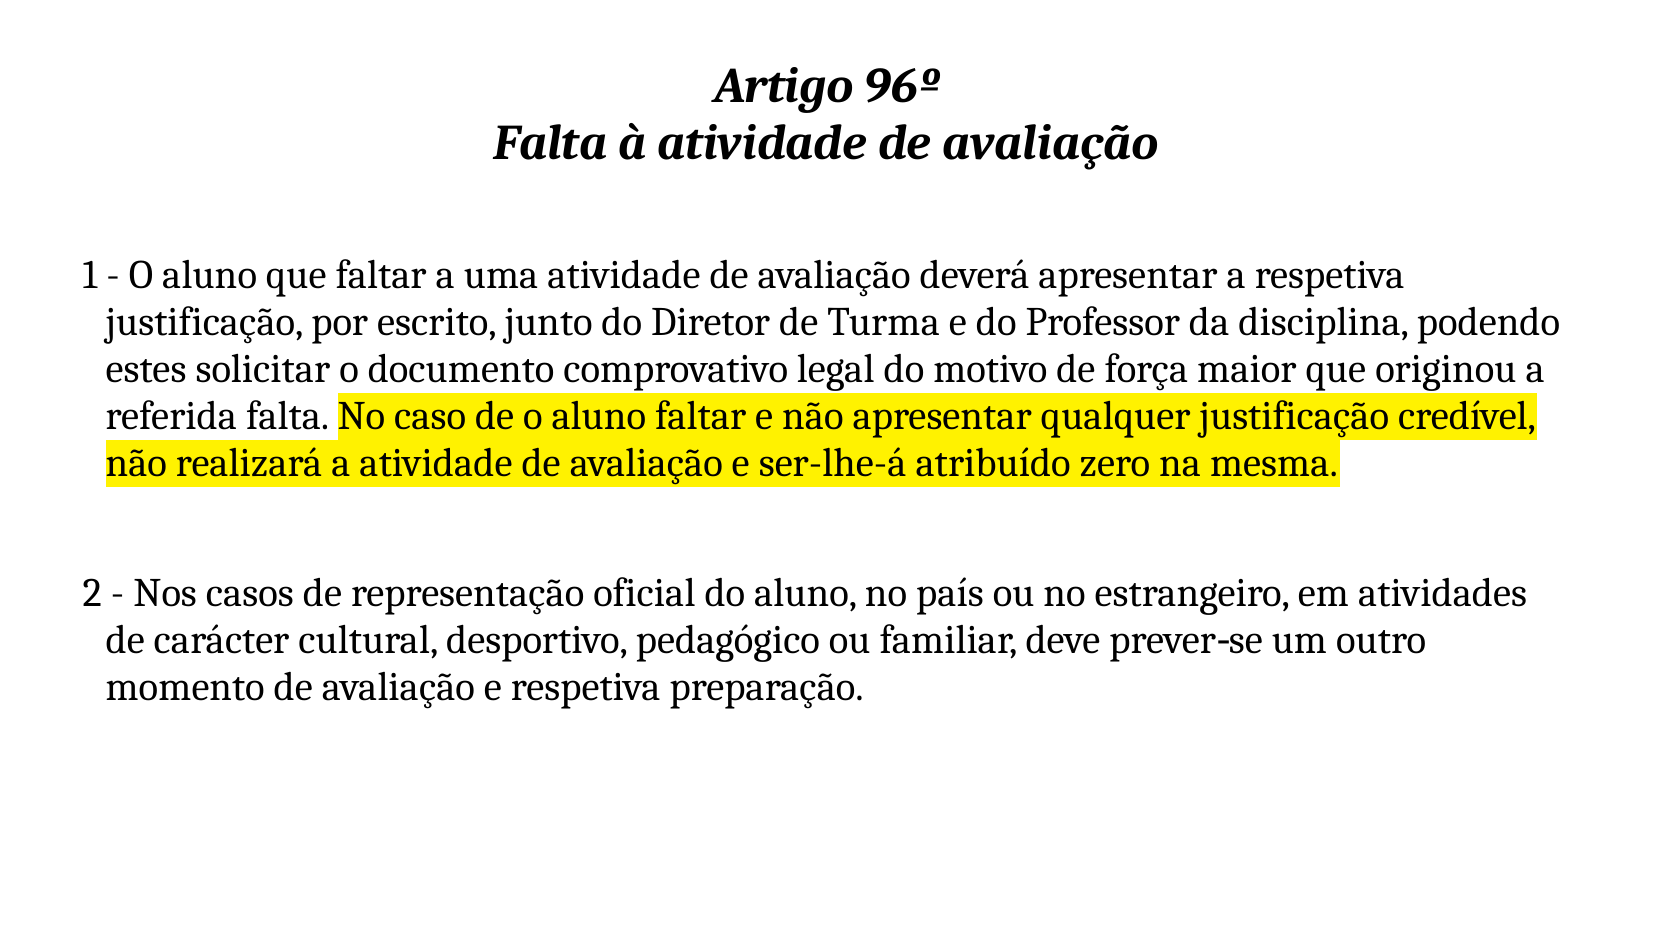

# Artigo 96º Falta à atividade de avaliação
1 - O aluno que faltar a uma atividade de avaliação deverá apresentar a respetiva justificação, por escrito, junto do Diretor de Turma e do Professor da disciplina, podendo estes solicitar o documento comprovativo legal do motivo de força maior que originou a referida falta. No caso de o aluno faltar e não apresentar qualquer justificação credível, não realizará a atividade de avaliação e ser-lhe-á atribuído zero na mesma.
2 - Nos casos de representação oficial do aluno, no país ou no estrangeiro, em atividades de carácter cultural, desportivo, pedagógico ou familiar, deve prever‐se um outro momento de avaliação e respetiva preparação.